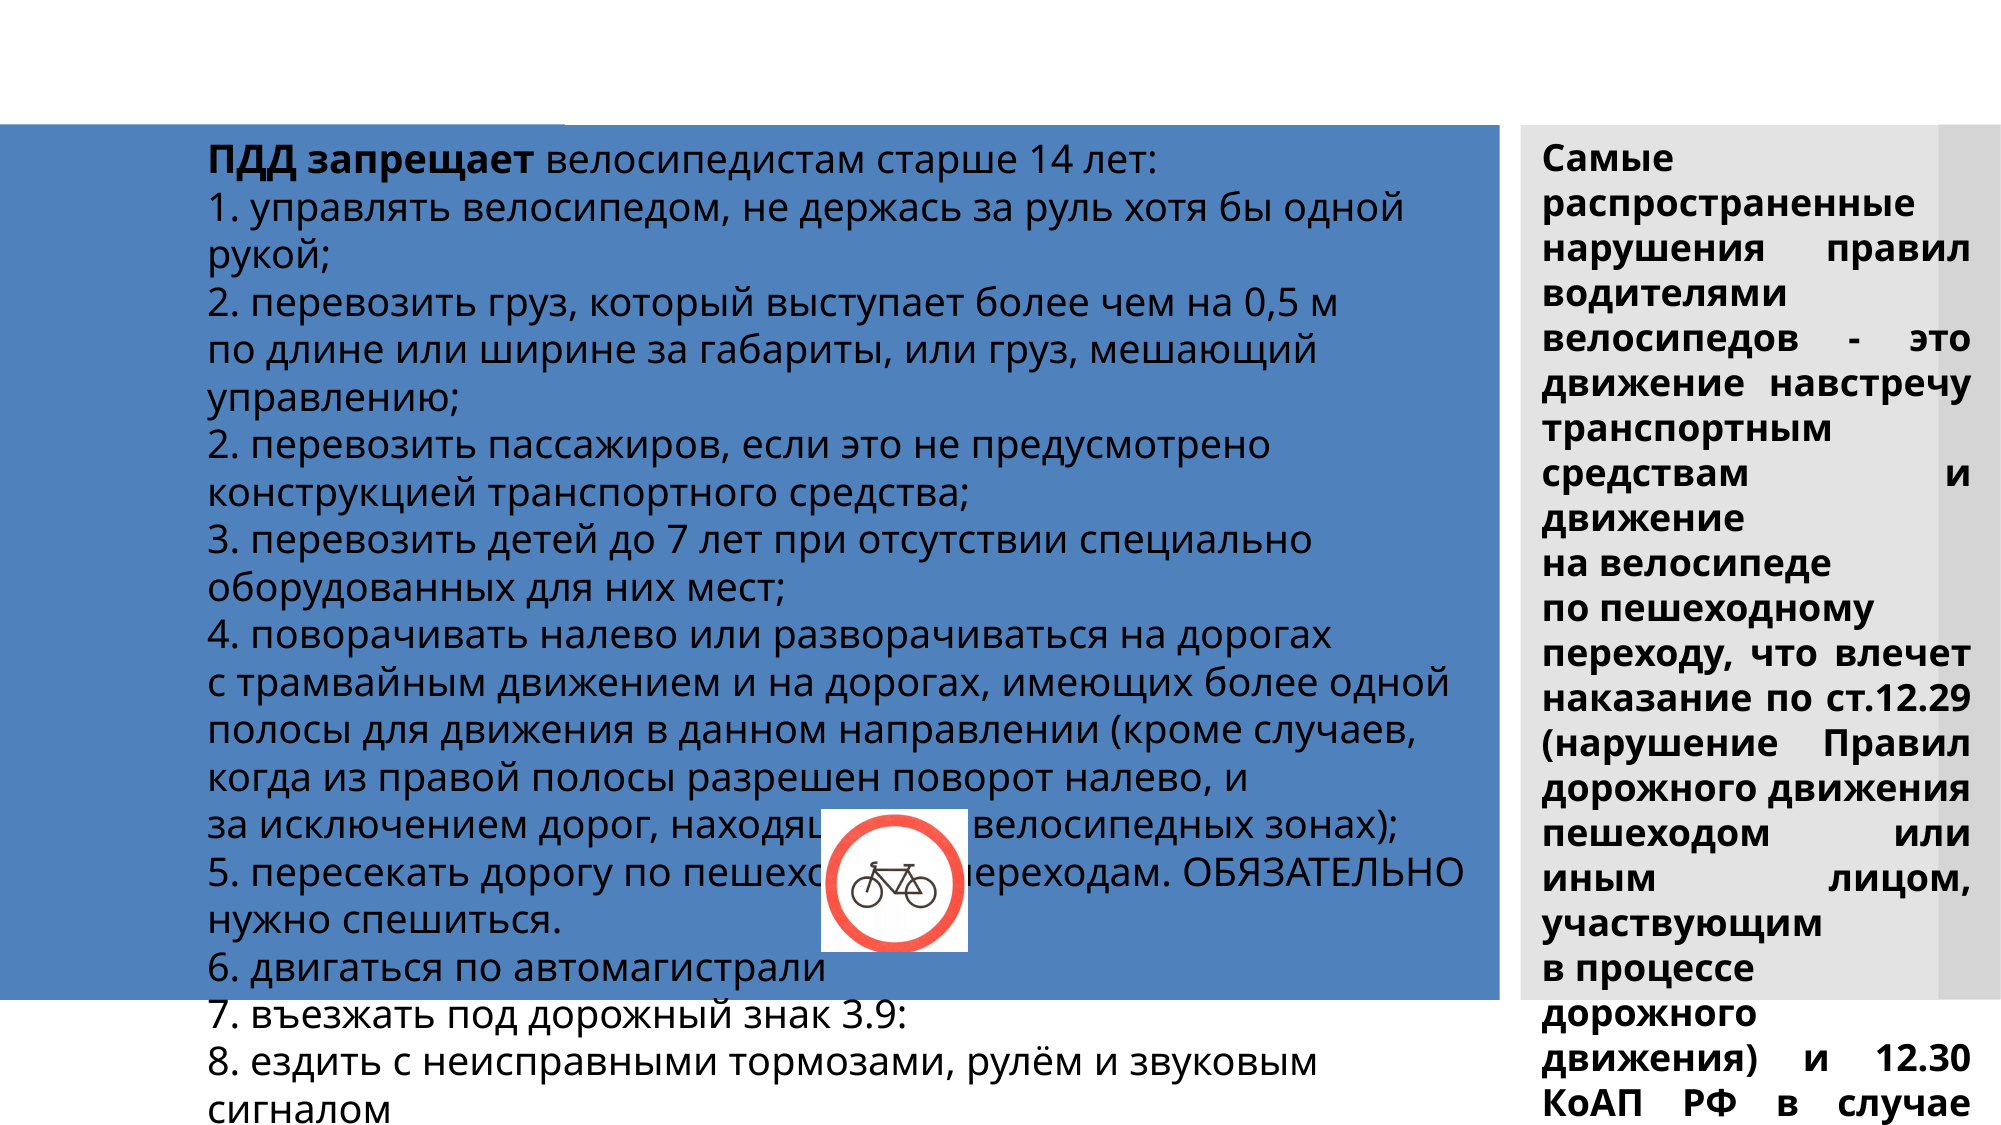

ПДД запрещает велосипедистам старше 14 лет:
1. управлять велосипедом, не держась за руль хотя бы одной рукой;
2. перевозить груз, который выступает более чем на 0,5 м по длине или ширине за габариты, или груз, мешающий управлению;
2. перевозить пассажиров, если это не предусмотрено конструкцией транспортного средства;
3. перевозить детей до 7 лет при отсутствии специально оборудованных для них мест;
4. поворачивать налево или разворачиваться на дорогах с трамвайным движением и на дорогах, имеющих более одной полосы для движения в данном направлении (кроме случаев, когда из правой полосы разрешен поворот налево, и за исключением дорог, находящихся в велосипедных зонах);
5. пересекать дорогу по пешеходным переходам. ОБЯЗАТЕЛЬНО нужно спешиться.
6. двигаться по автомагистрали
7. въезжать под дорожный знак 3.9:
8. ездить с неисправными тормозами, рулём и звуковым сигналом
Самые распространенные нарушения правил водителями велосипедов - это движение навстречу транспортным средствам и движение на велосипеде по пешеходному переходу, что влечет наказание по ст.12.29 (нарушение Правил дорожного движения пешеходом или иным лицом, участвующим в процессе дорожного движения) и 12.30 КоАП РФ в случае создания помех в движении ТС.